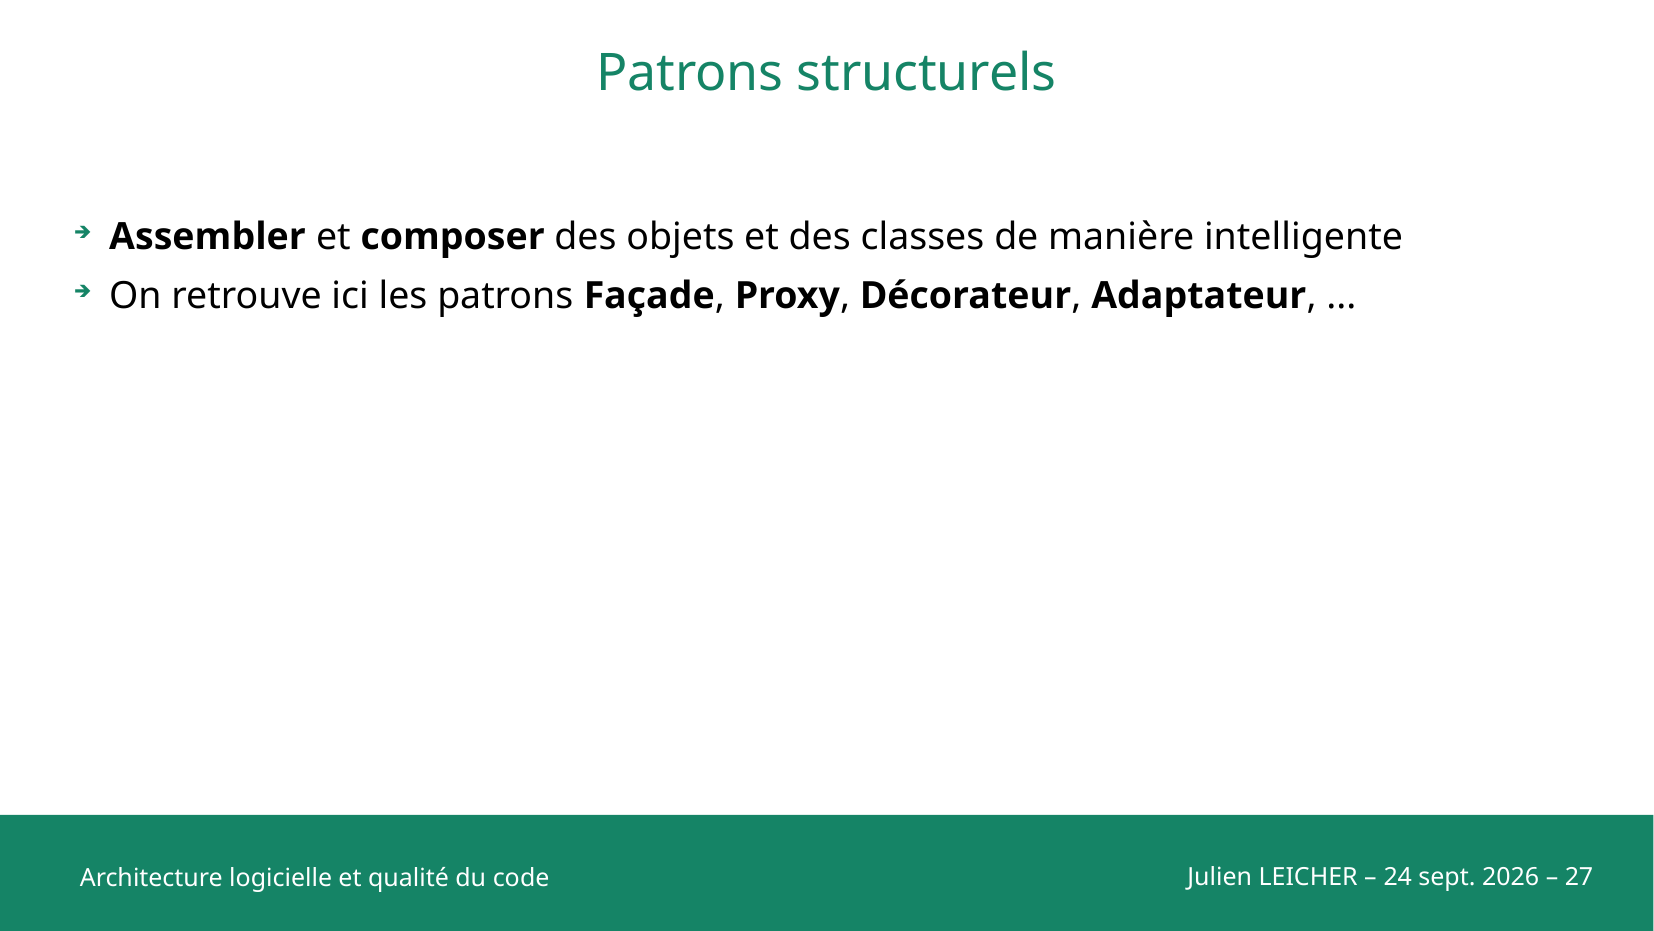

Patrons structurels
Assembler et composer des objets et des classes de manière intelligente
On retrouve ici les patrons Façade, Proxy, Décorateur, Adaptateur, ...
Julien LEICHER – –
Architecture logicielle et qualité du code